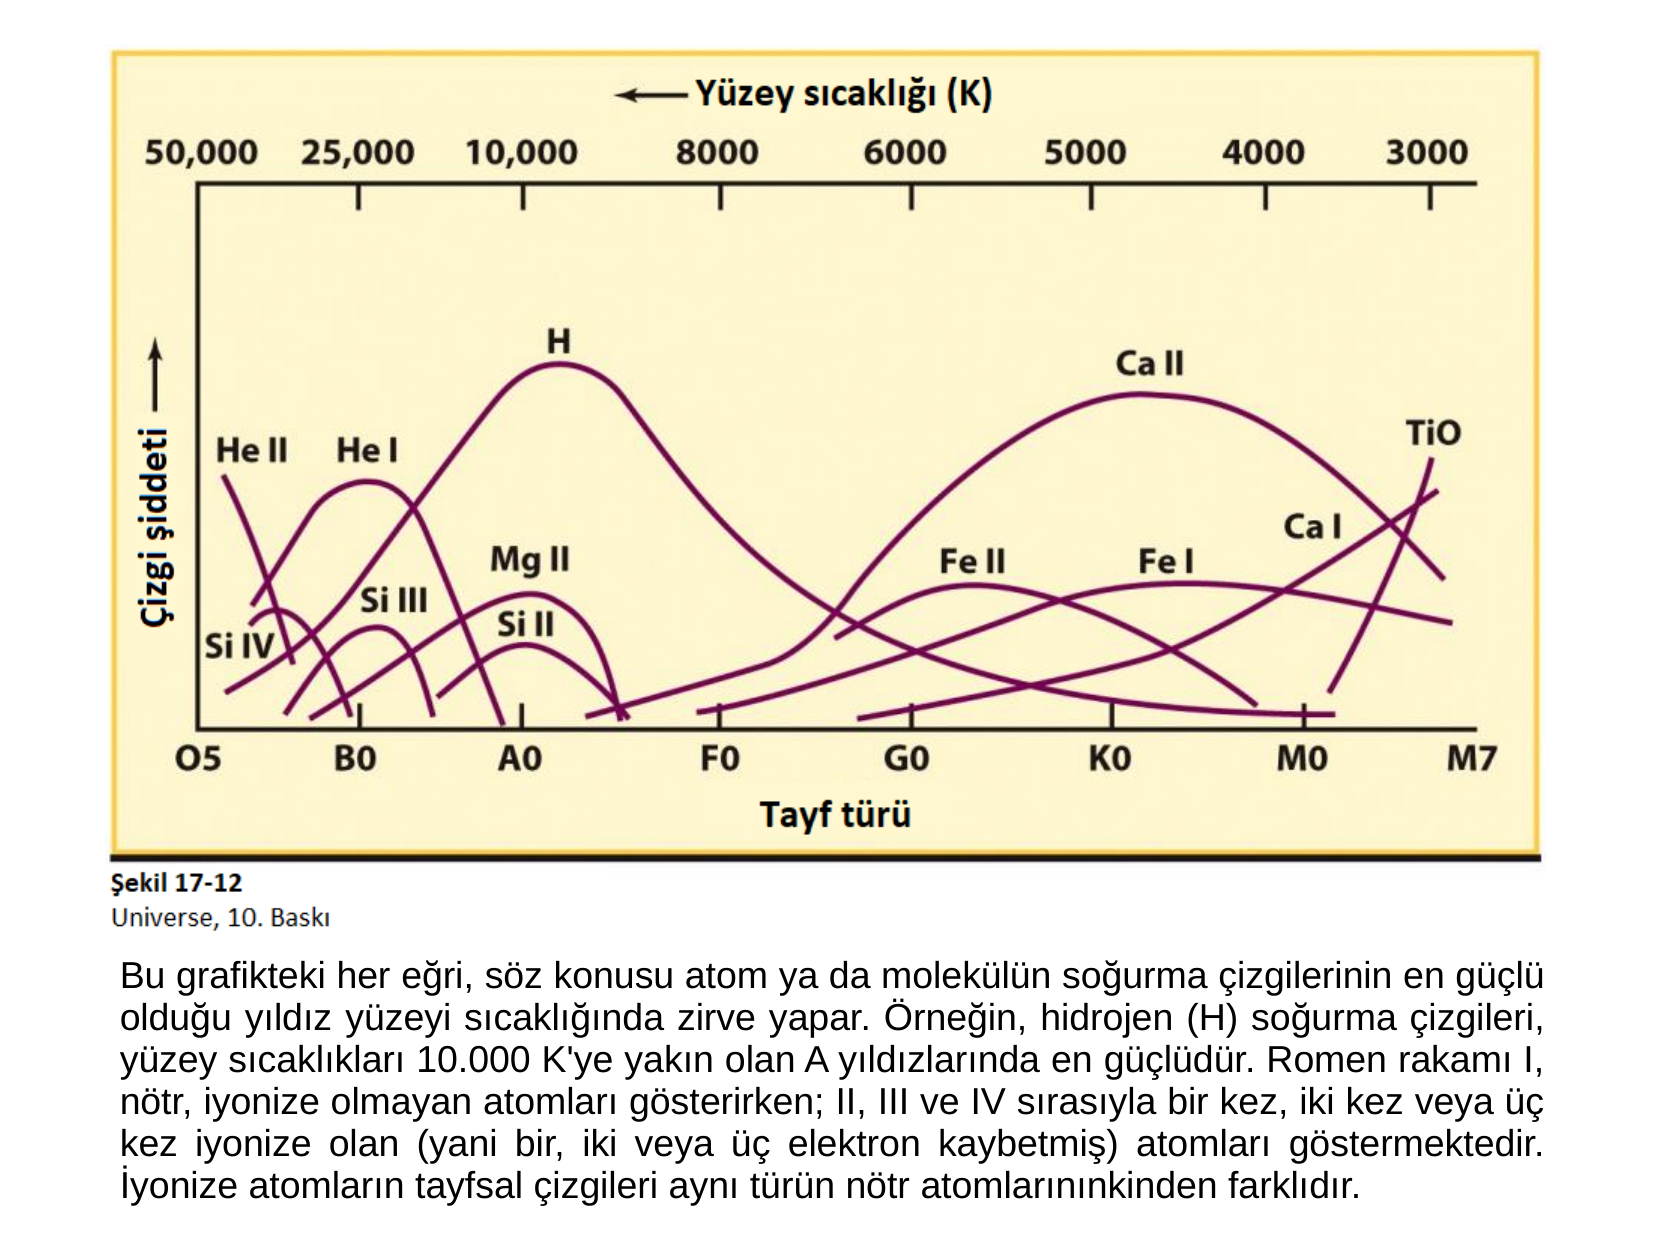

Bu grafikteki her eğri, söz konusu atom ya da molekülün soğurma çizgilerinin en güçlü olduğu yıldız yüzeyi sıcaklığında zirve yapar. Örneğin, hidrojen (H) soğurma çizgileri, yüzey sıcaklıkları 10.000 K'ye yakın olan A yıldızlarında en güçlüdür. Romen rakamı I, nötr, iyonize olmayan atomları gösterirken; II, III ve IV sırasıyla bir kez, iki kez veya üç kez iyonize olan (yani bir, iki veya üç elektron kaybetmiş) atomları göstermektedir. İyonize atomların tayfsal çizgileri aynı türün nötr atomlarınınkinden farklıdır.